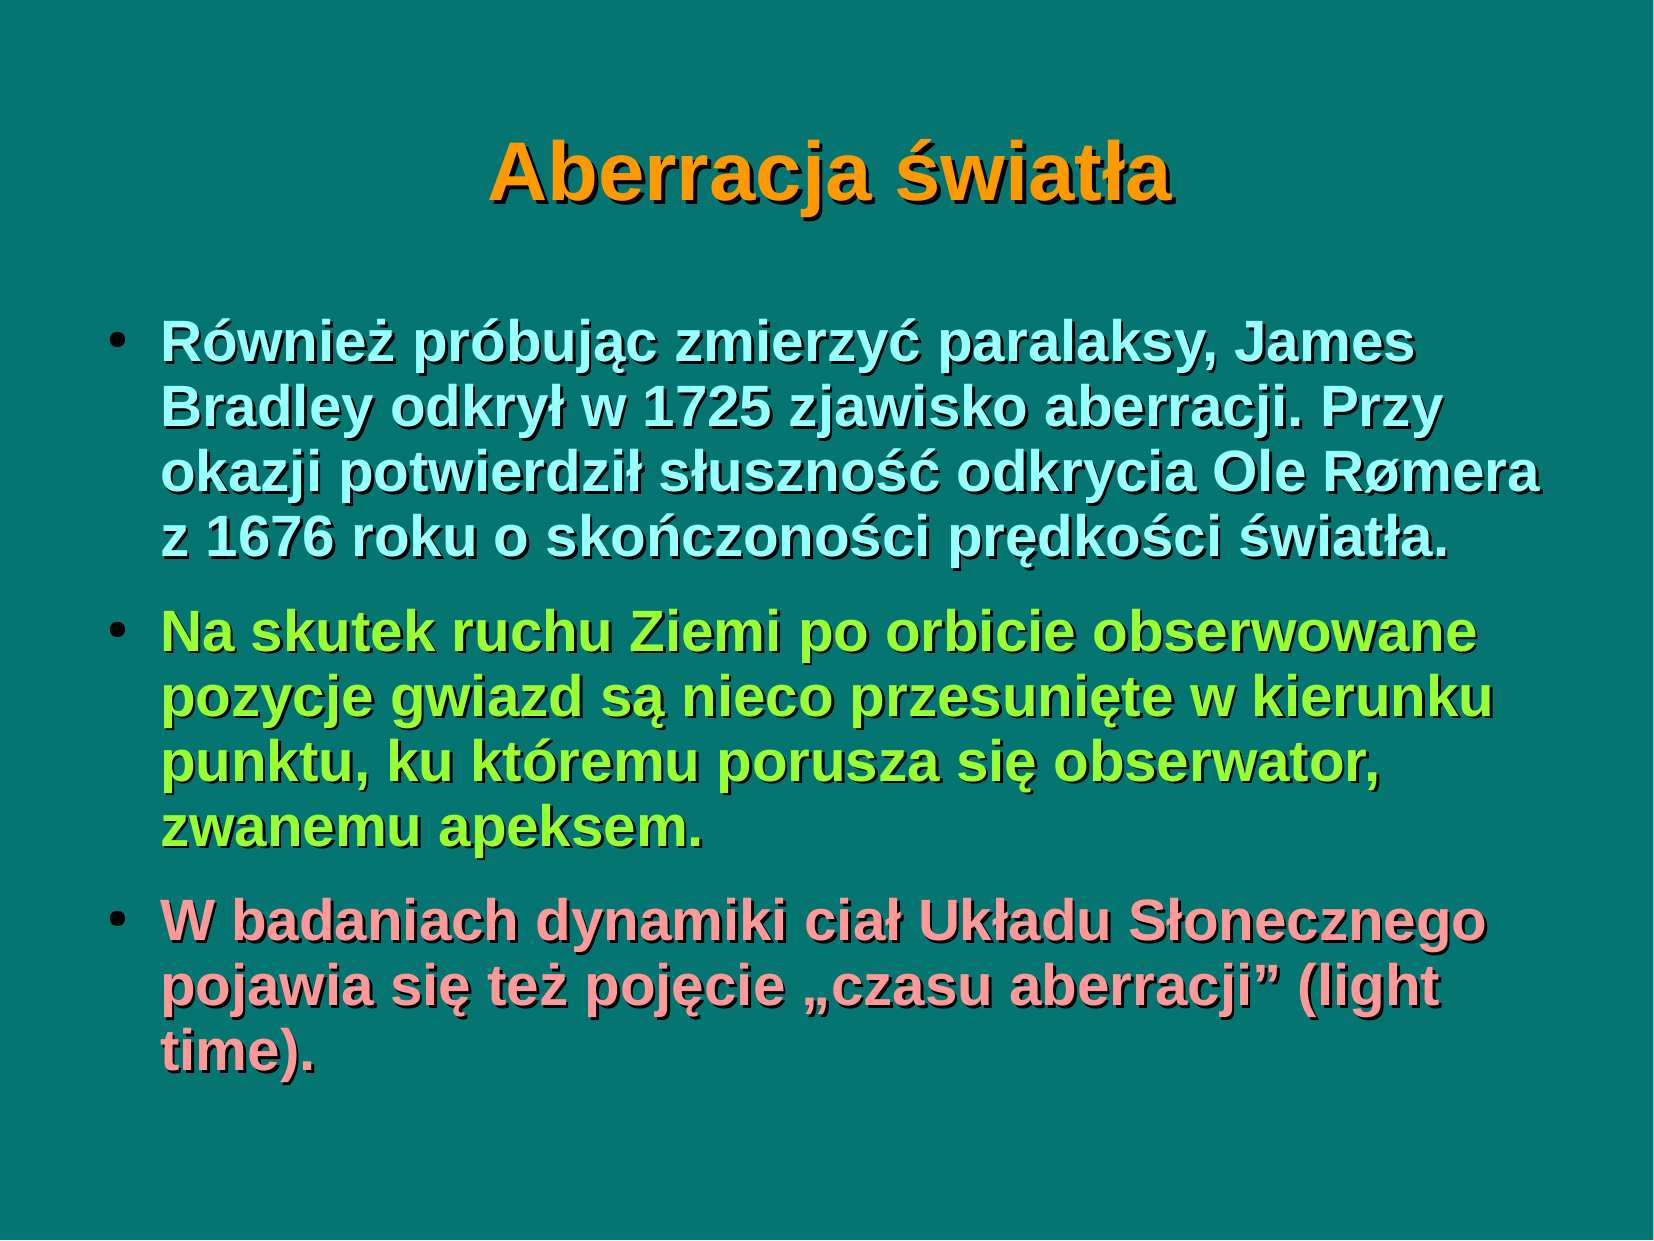

# Aberracja światła
Również próbując zmierzyć paralaksy, James Bradley odkrył w 1725 zjawisko aberracji. Przy okazji potwierdził słuszność odkrycia Ole Rømera z 1676 roku o skończoności prędkości światła.
Na skutek ruchu Ziemi po orbicie obserwowane pozycje gwiazd są nieco przesunięte w kierunku punktu, ku któremu porusza się obserwator, zwanemu apeksem.
W badaniach dynamiki ciał Układu Słonecznego pojawia się też pojęcie „czasu aberracji” (light time).